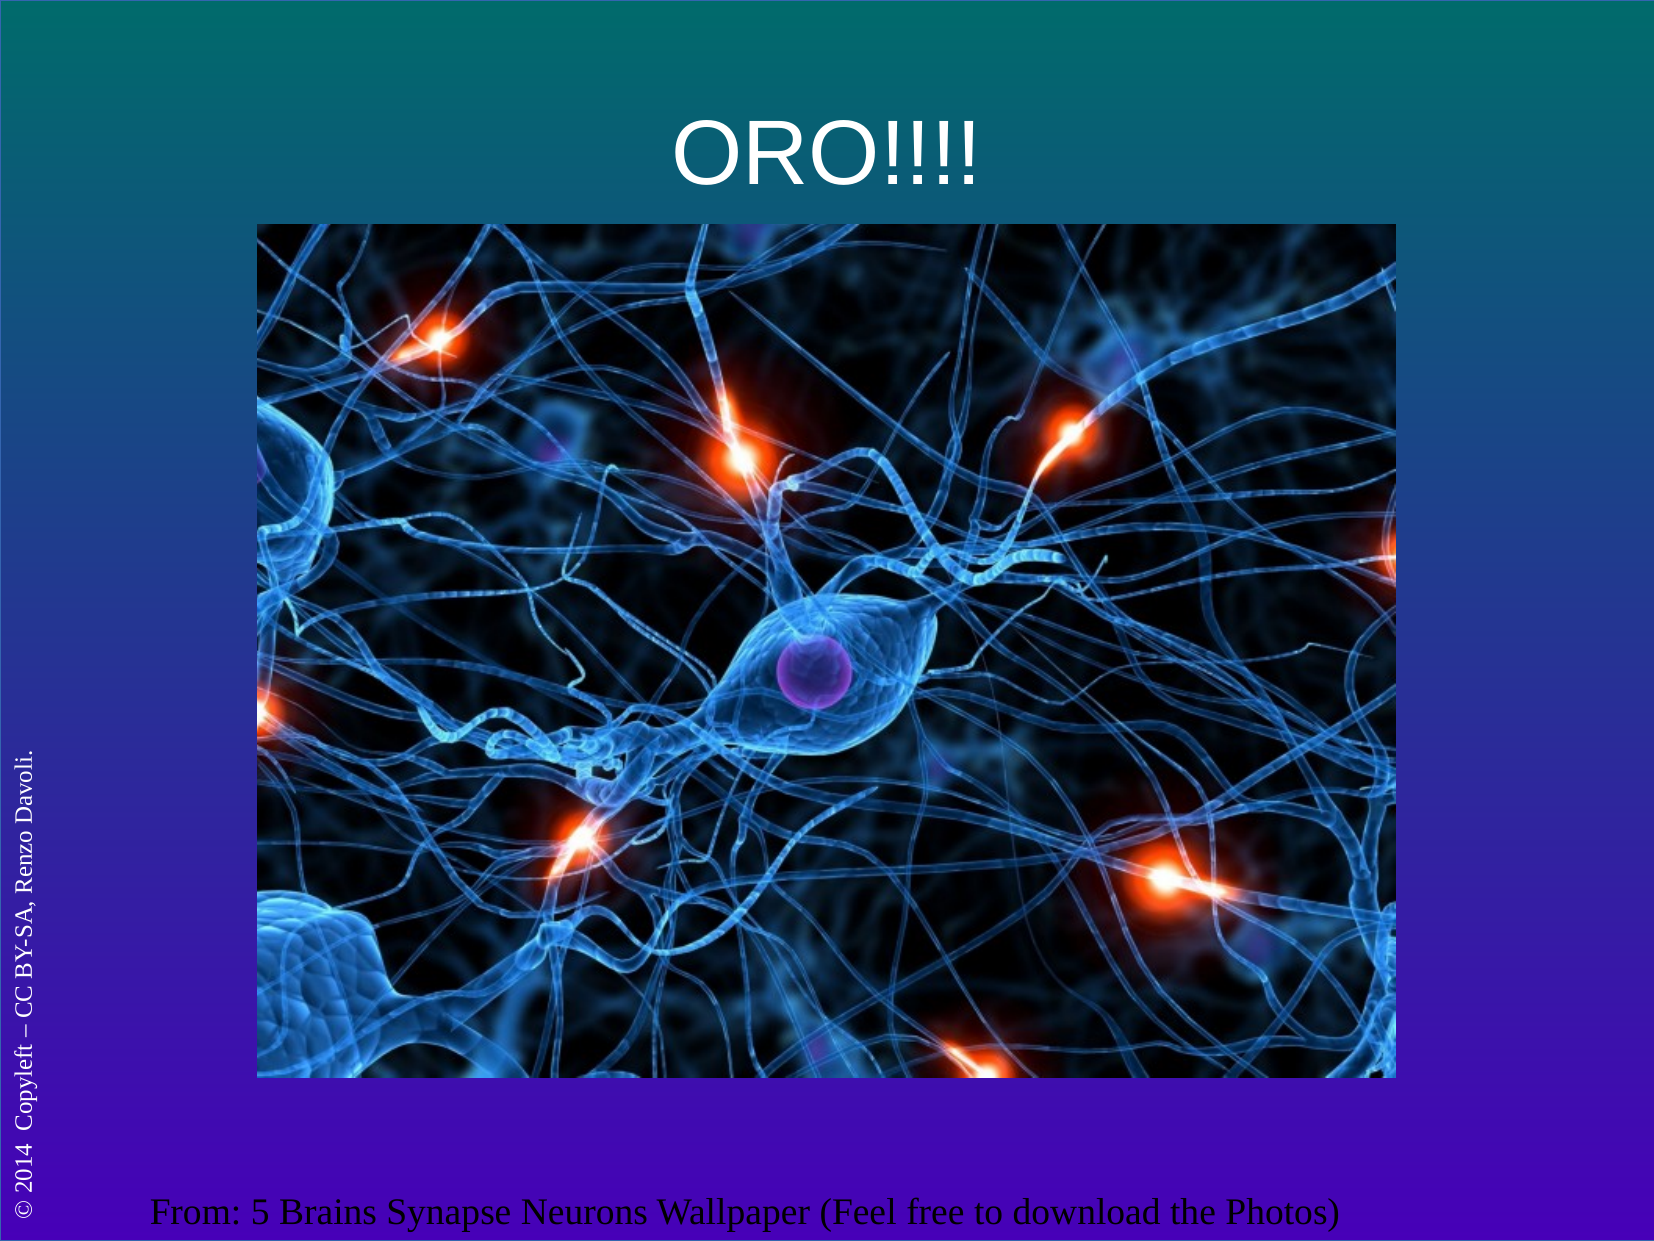

# ORO!!!!
From: 5 Brains Synapse Neurons Wallpaper (Feel free to download the Photos)